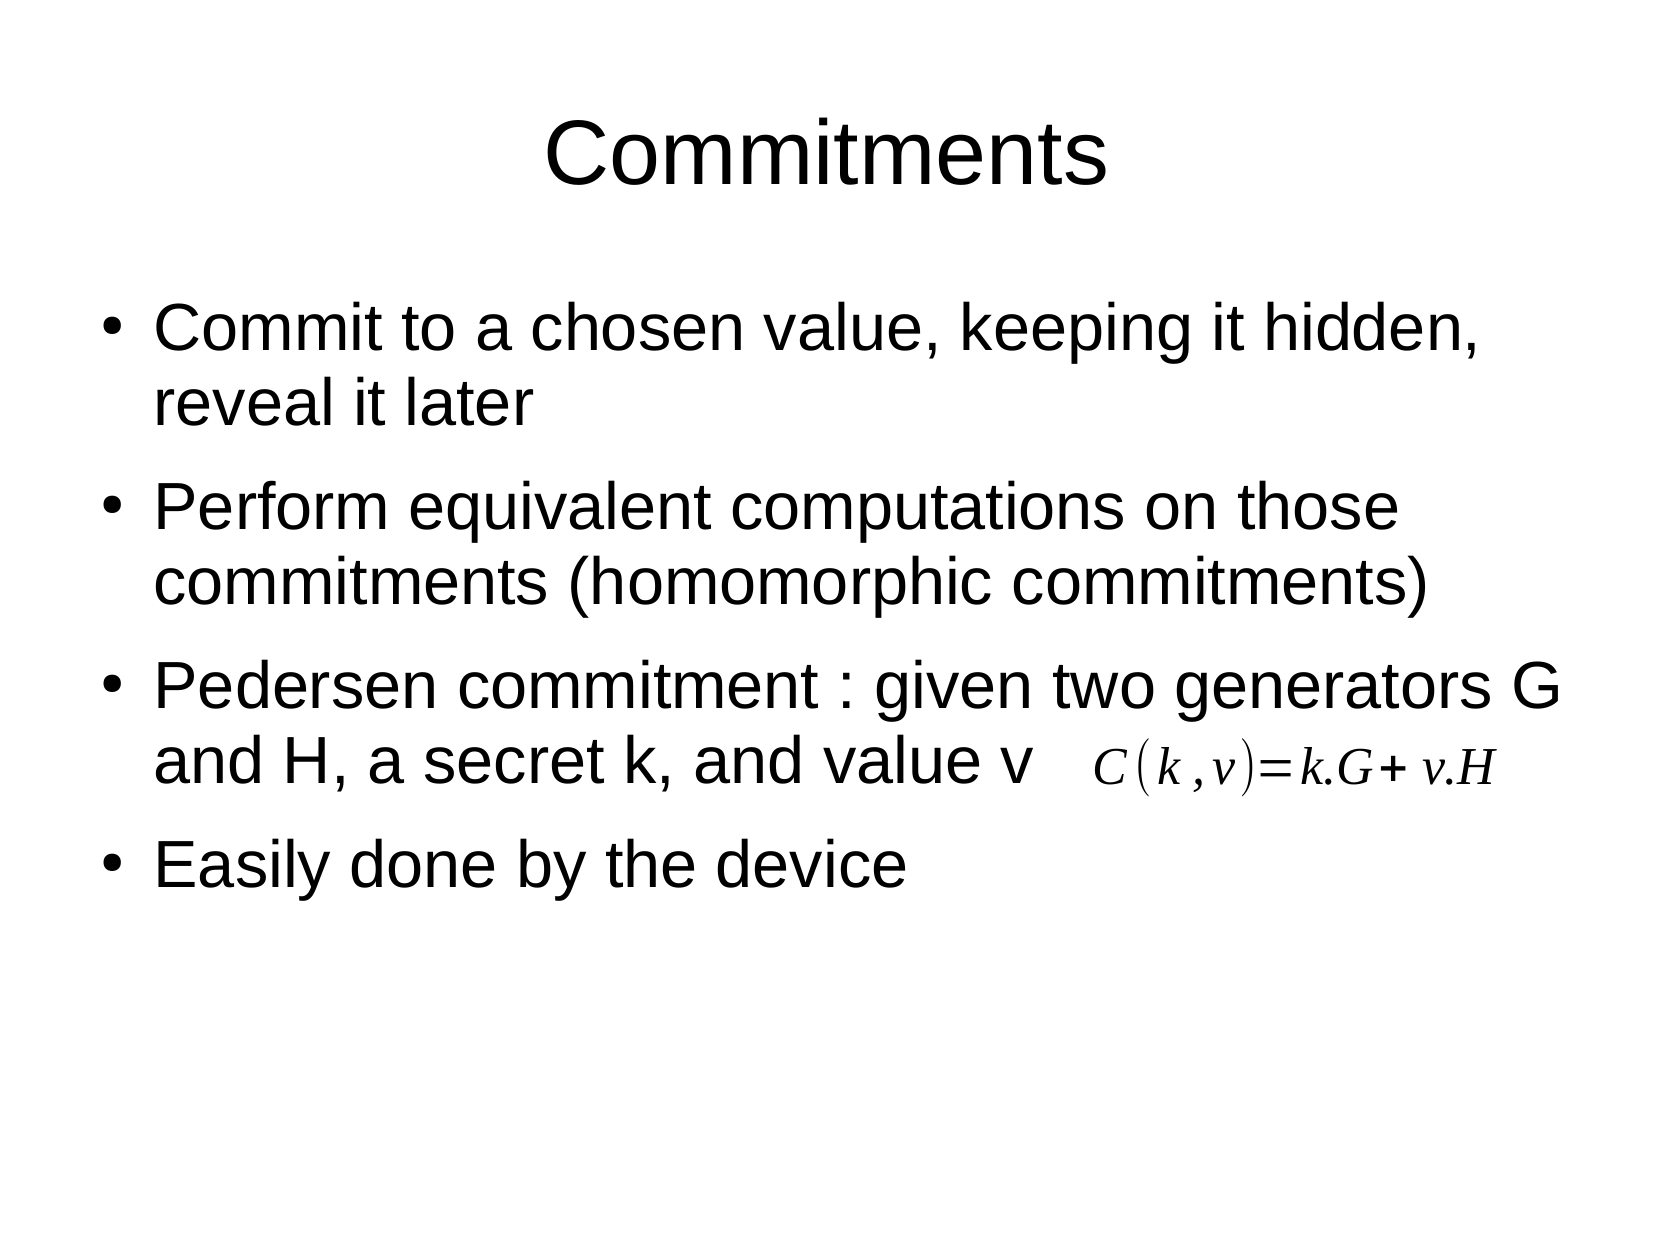

# Commitments
Commit to a chosen value, keeping it hidden, reveal it later
Perform equivalent computations on those commitments (homomorphic commitments)
Pedersen commitment : given two generators G and H, a secret k, and value v
Easily done by the device